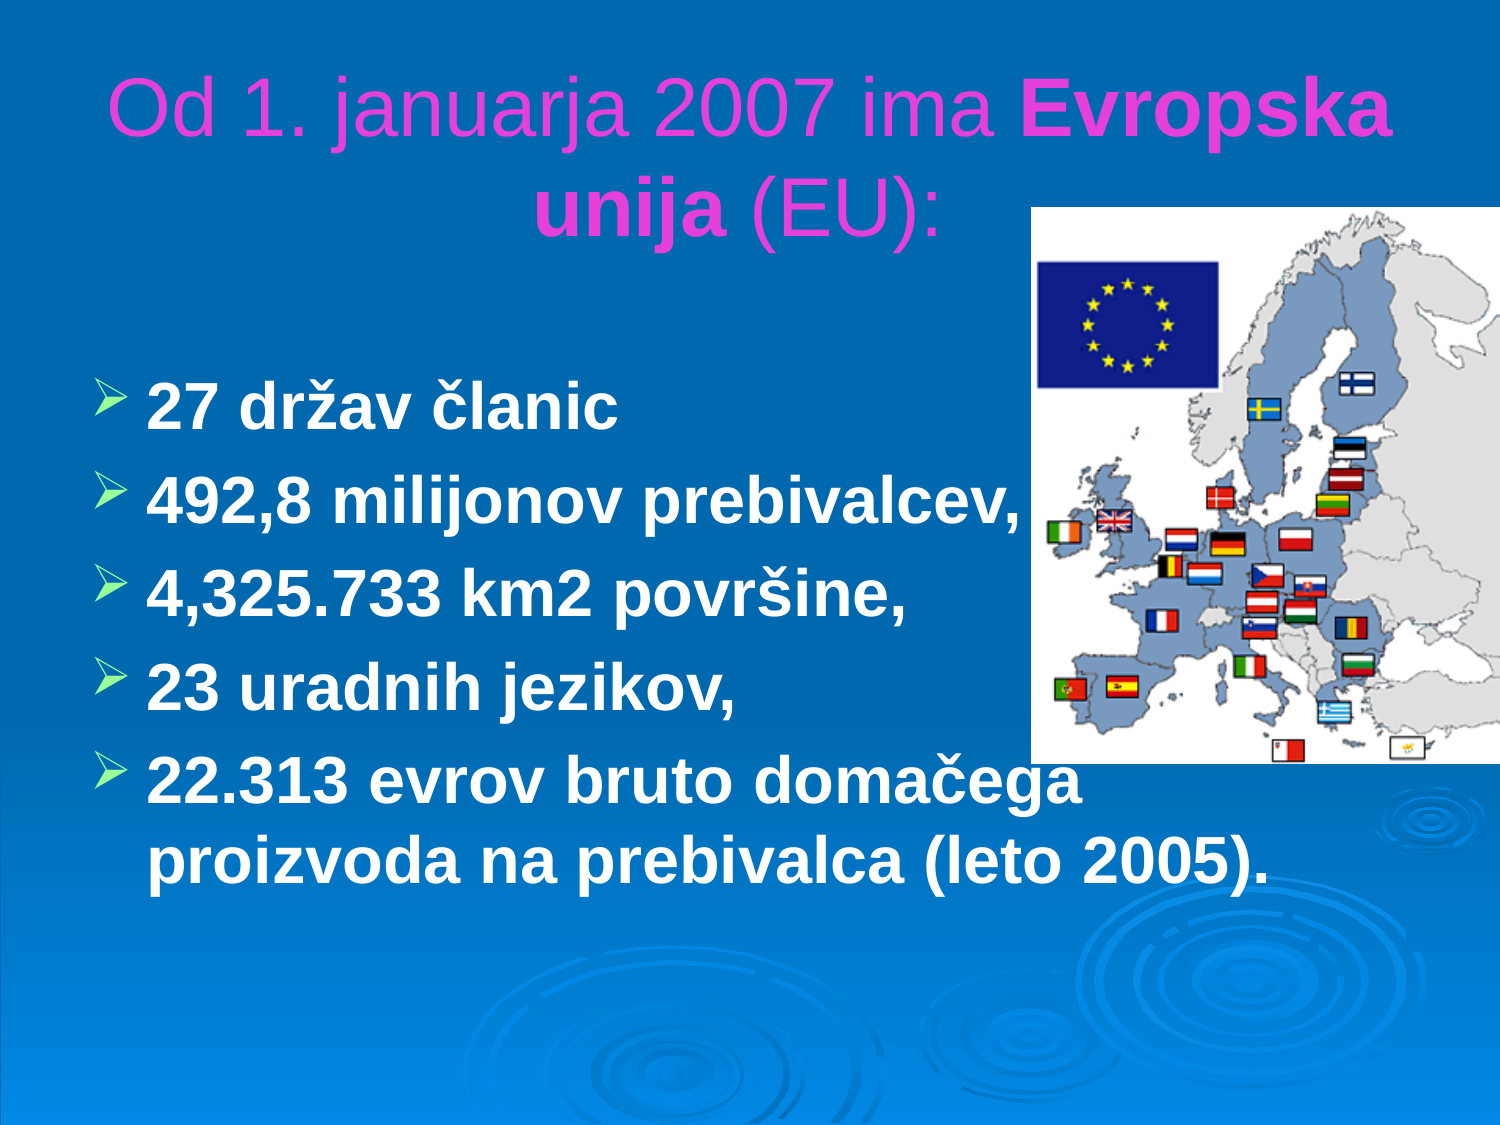

# Od 1. januarja 2007 ima Evropska unija (EU):
27 držav članic
492,8 milijonov prebivalcev,
4,325.733 km2 površine,
23 uradnih jezikov,
22.313 evrov bruto domačega proizvoda na prebivalca (leto 2005).